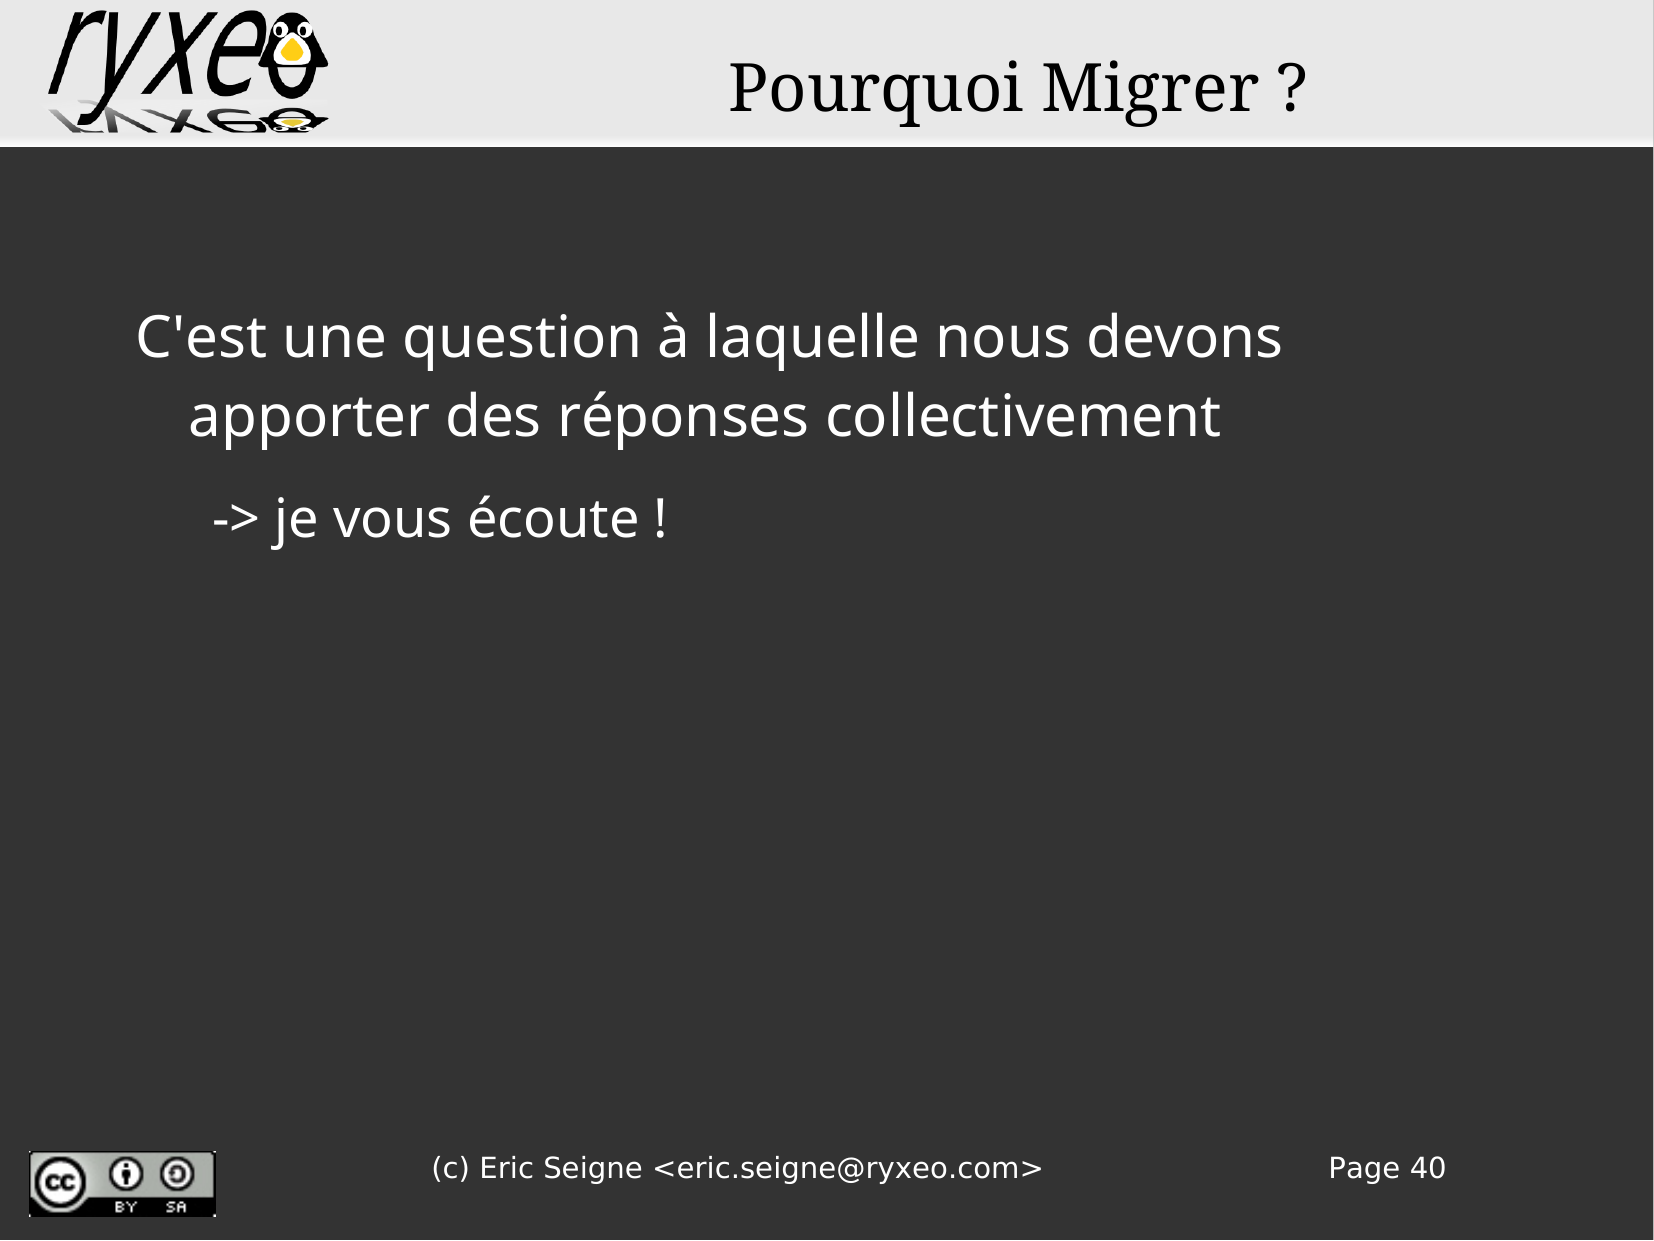

# Pourquoi Migrer ?
C'est une question à laquelle nous devons apporter des réponses collectivement
-> je vous écoute !
Toto le héro
40